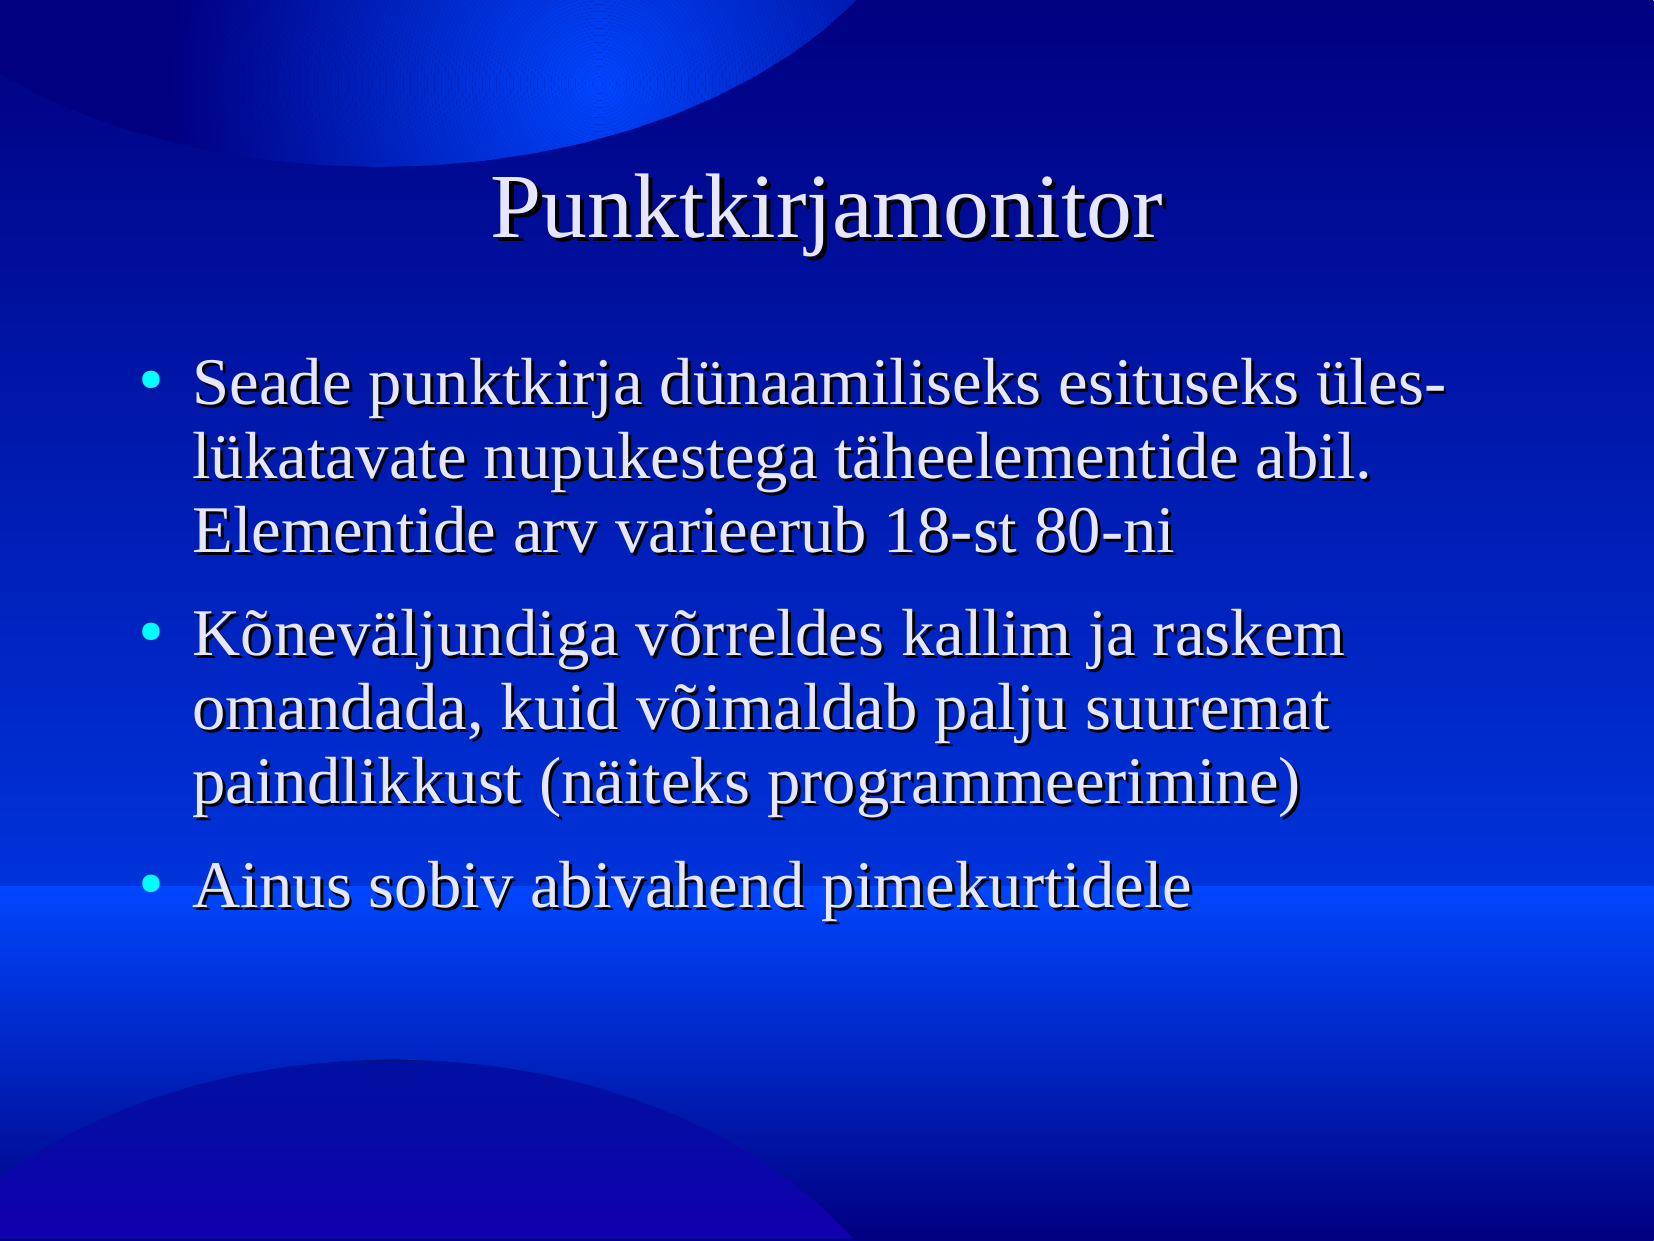

# Punktkirjamonitor
Seade punktkirja dünaamiliseks esituseks üles-lükatavate nupukestega täheelementide abil. Elementide arv varieerub 18-st 80-ni
Kõneväljundiga võrreldes kallim ja raskem omandada, kuid võimaldab palju suuremat paindlikkust (näiteks programmeerimine)
Ainus sobiv abivahend pimekurtidele